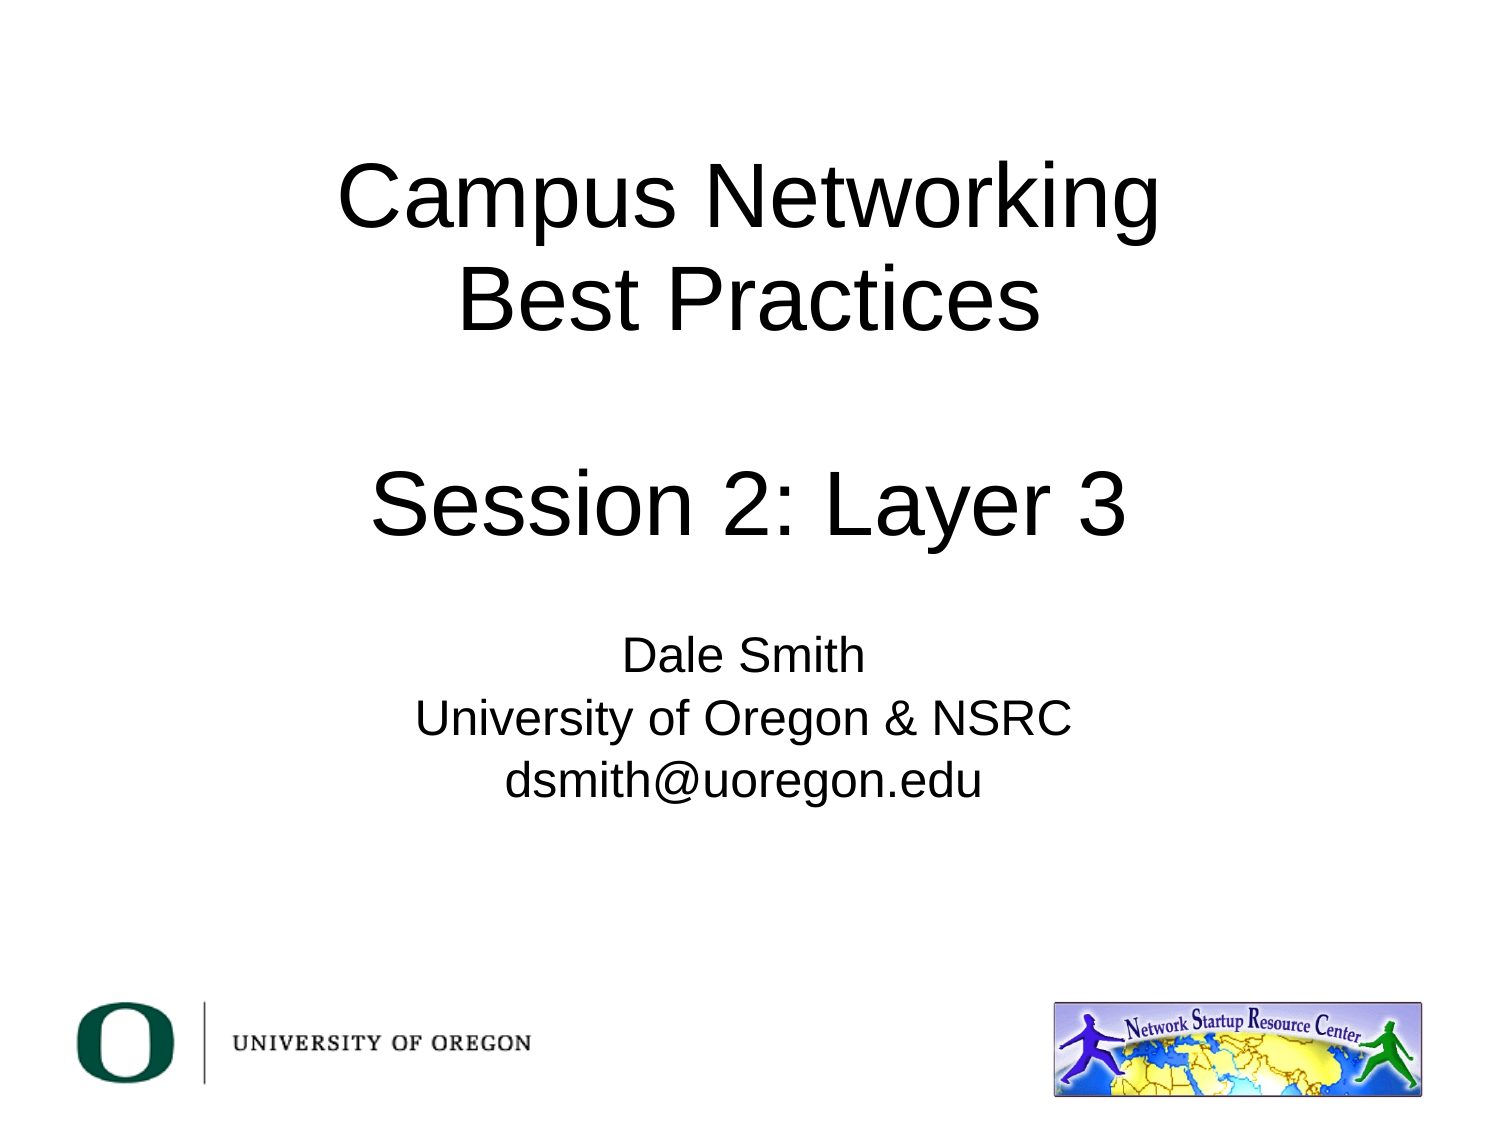

# Campus Networking Best Practices Session 2: Layer 3
Dale Smith
University of Oregon & NSRC
dsmith@uoregon.edu